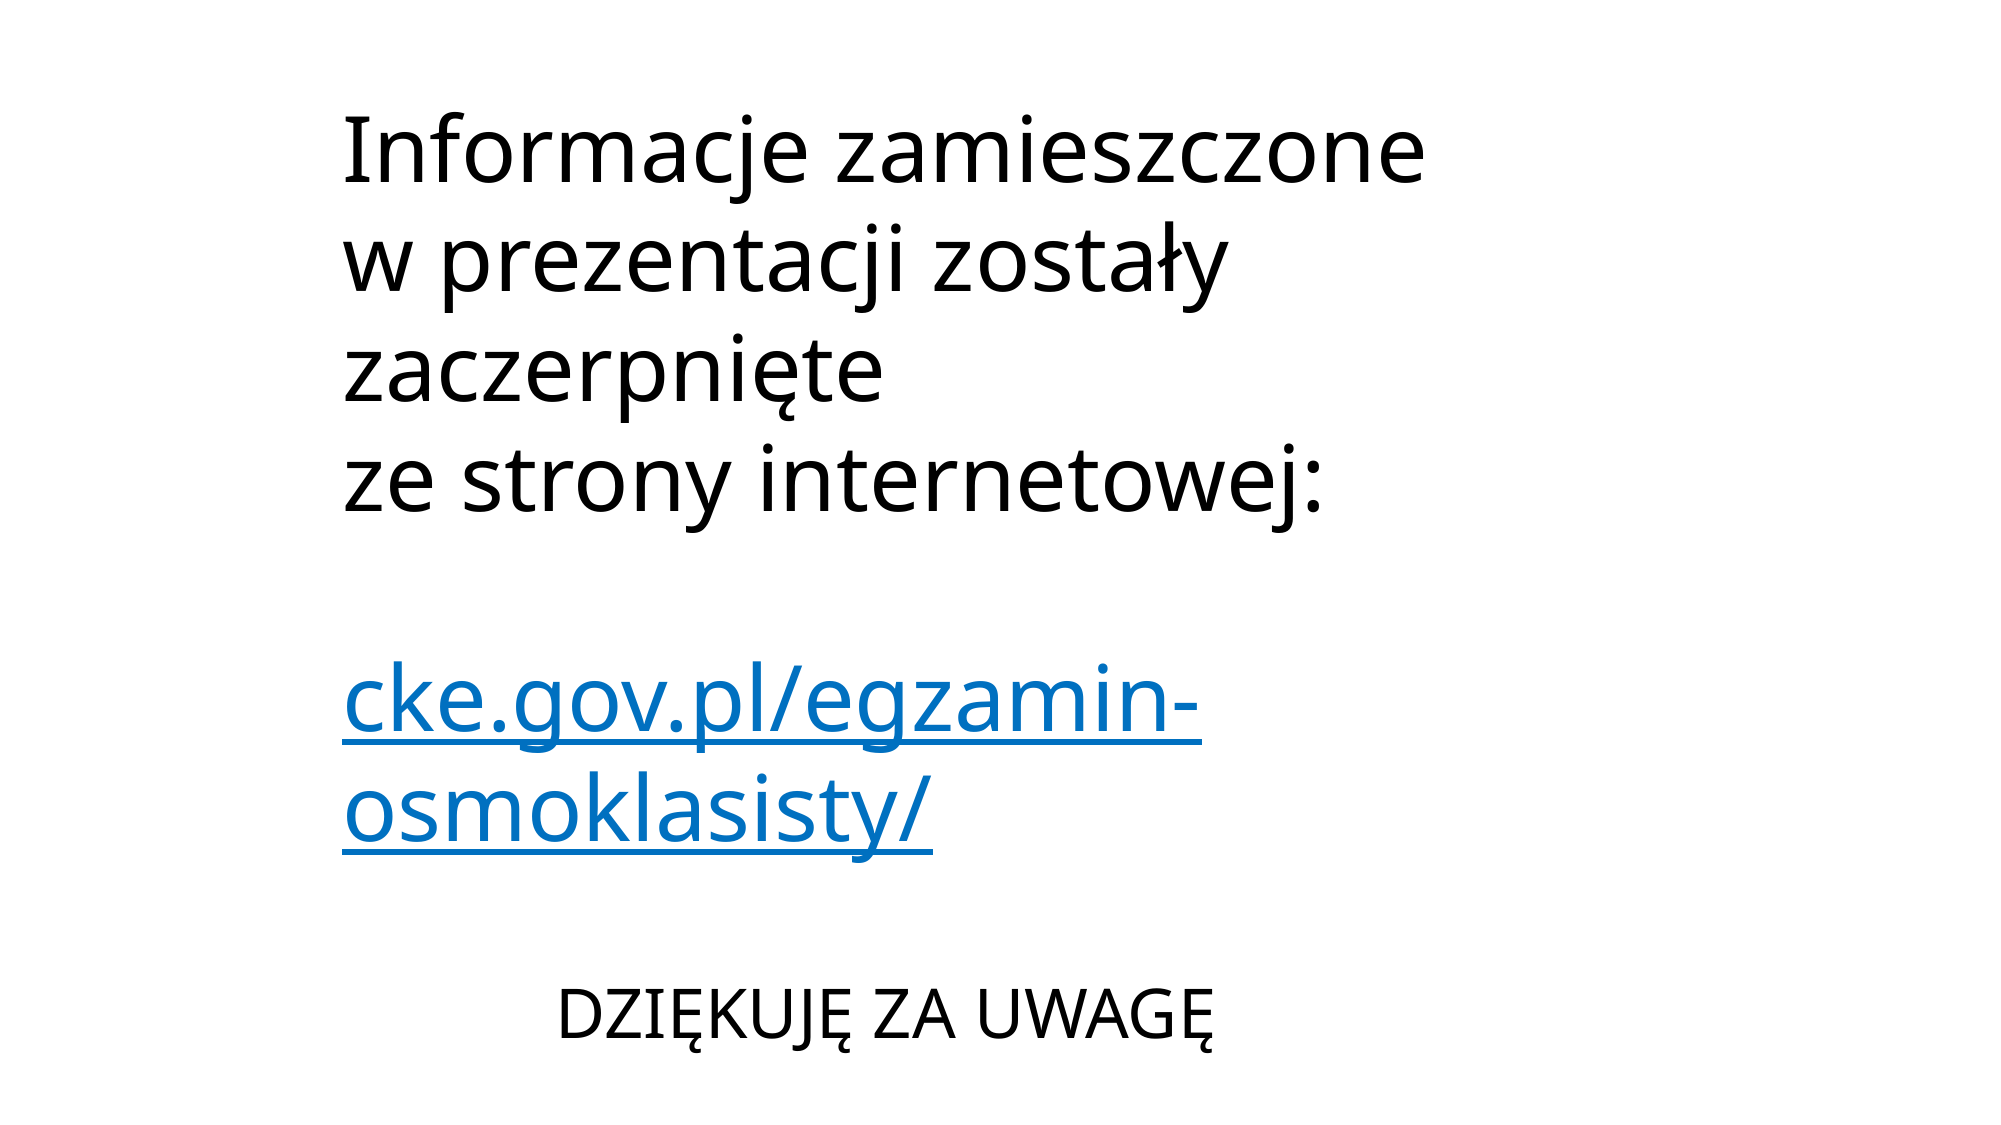

Informacje zamieszczone
w prezentacji zostały zaczerpnięte
ze strony internetowej:
cke.gov.pl/egzamin-osmoklasisty/
DZIĘKUJĘ ZA UWAGĘ
Piekarska Dorota